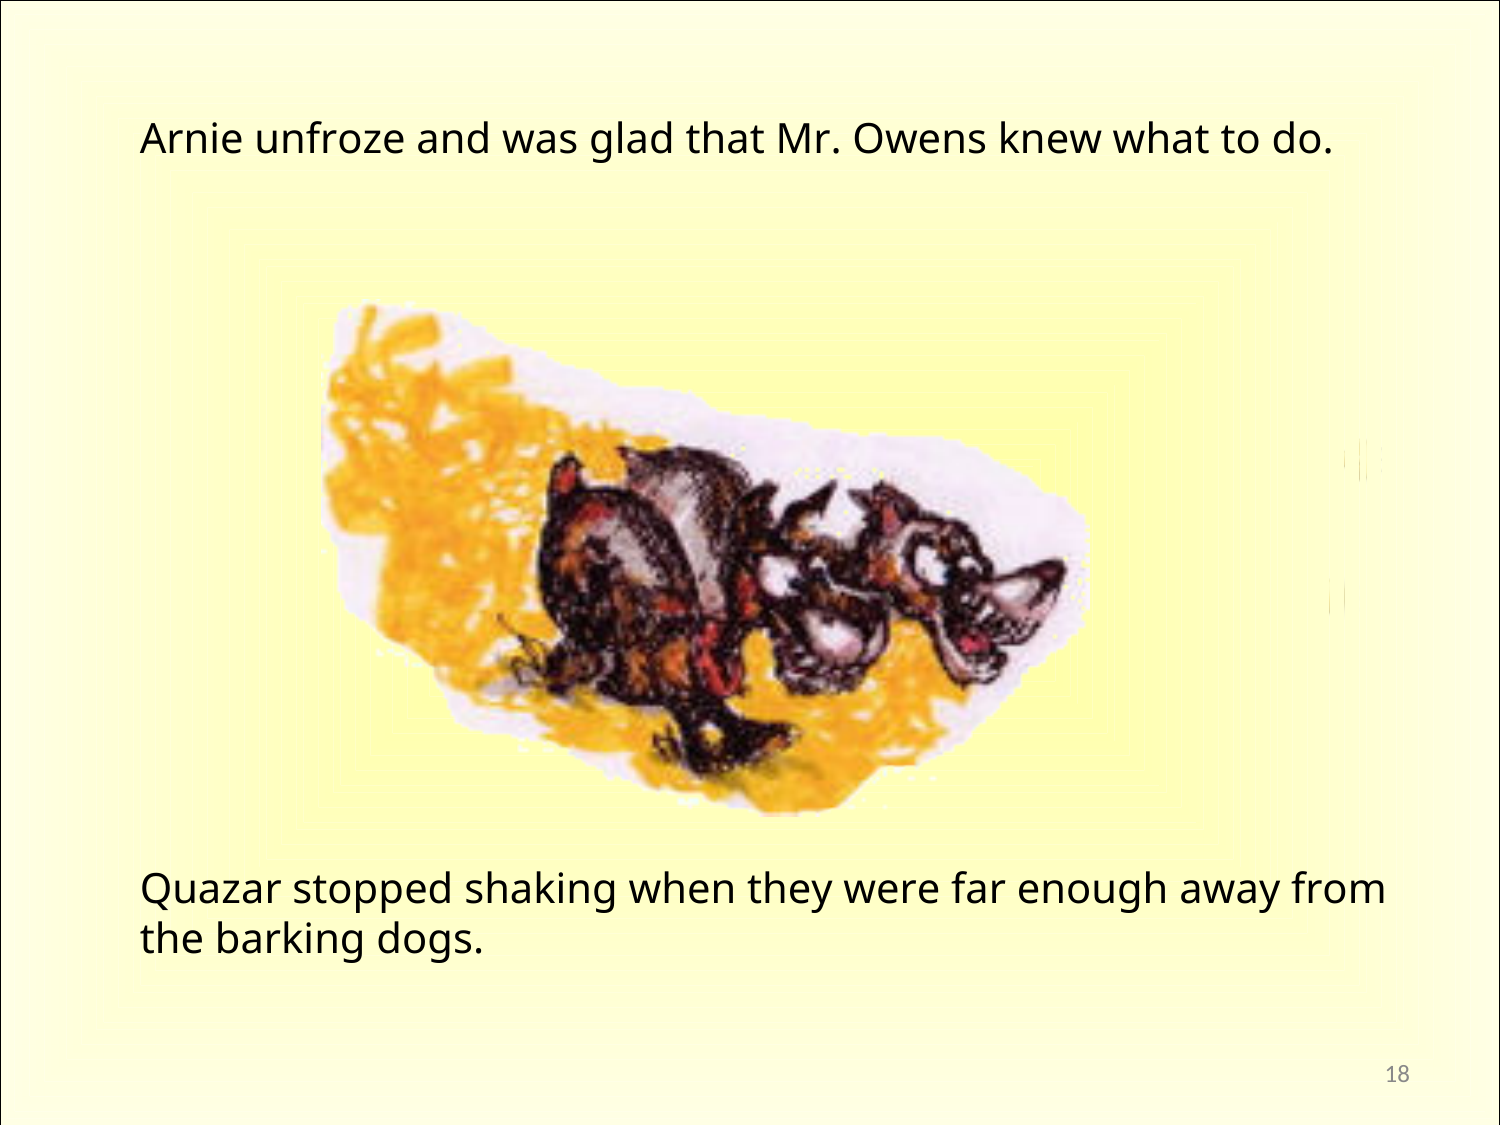

Arnie unfroze and was glad that Mr. Owens knew what to do.
Quazar stopped shaking when they were far enough away from the barking dogs.